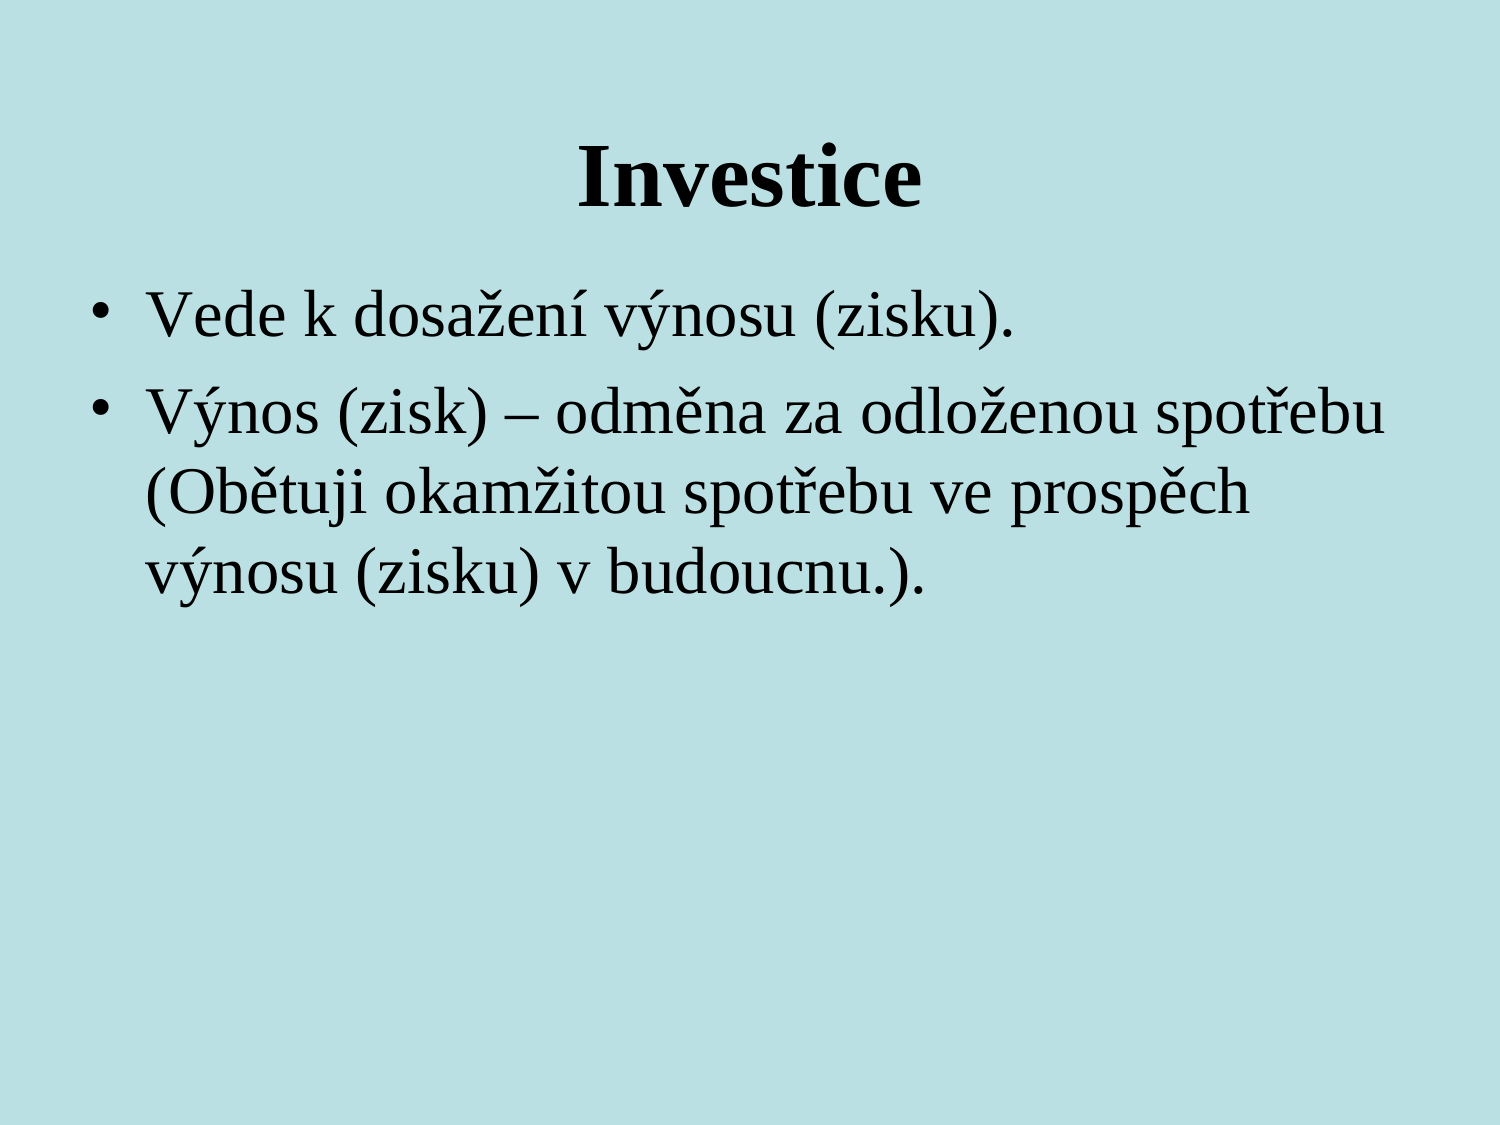

# Investice
Vede k dosažení výnosu (zisku).
Výnos (zisk) – odměna za odloženou spotřebu (Obětuji okamžitou spotřebu ve prospěch výnosu (zisku) v budoucnu.).